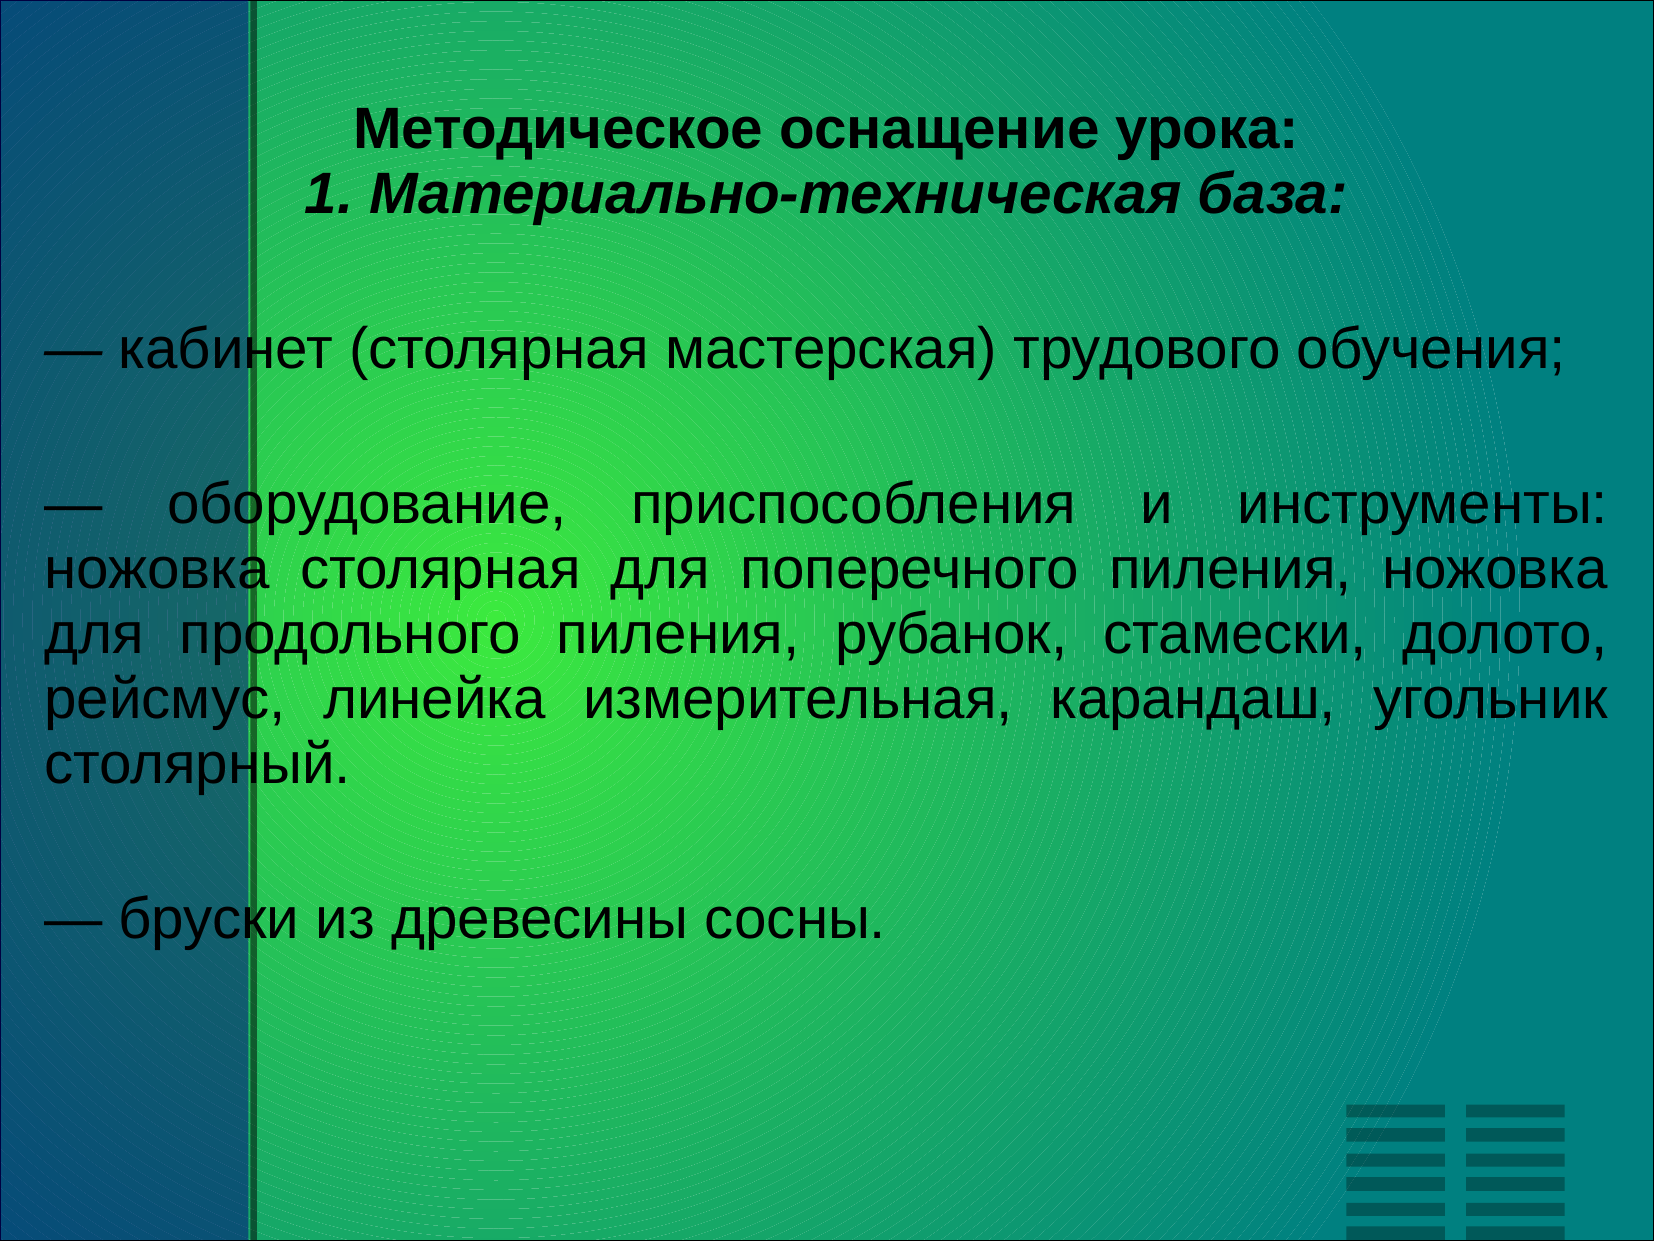

Методическое оснащение урока:
1. Материально-техническая база:
— кабинет (столярная мастерская) трудового обучения;
— оборудование, приспособления и инструменты: ножовка столярная для поперечного пиления, ножовка для продольного пиления, рубанок, стамески, долото, рейсмус, линейка измерительная, карандаш, угольник столярный.
— бруски из древесины сосны.